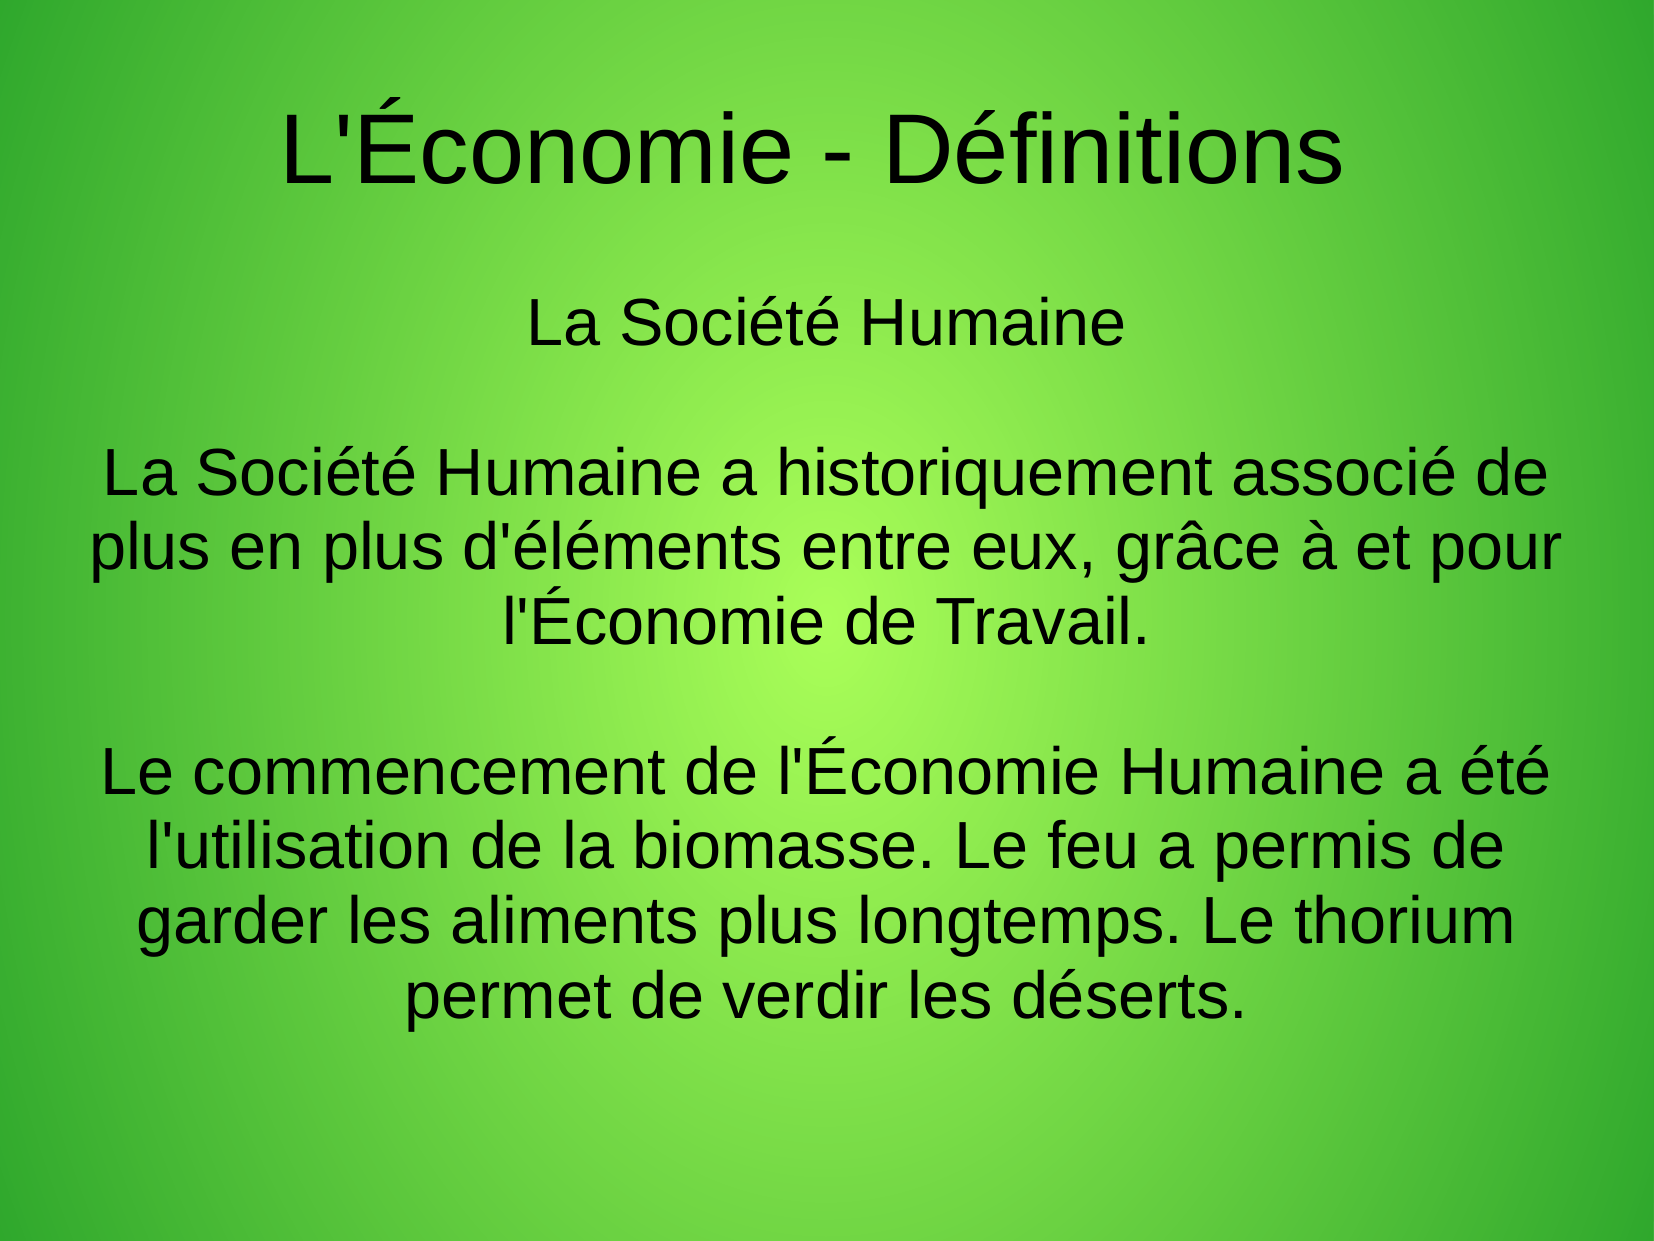

# L'Économie - Définitions
La Société Humaine
La Société Humaine a historiquement associé de plus en plus d'éléments entre eux, grâce à et pour l'Économie de Travail.
Le commencement de l'Économie Humaine a été l'utilisation de la biomasse. Le feu a permis de garder les aliments plus longtemps. Le thorium permet de verdir les déserts.